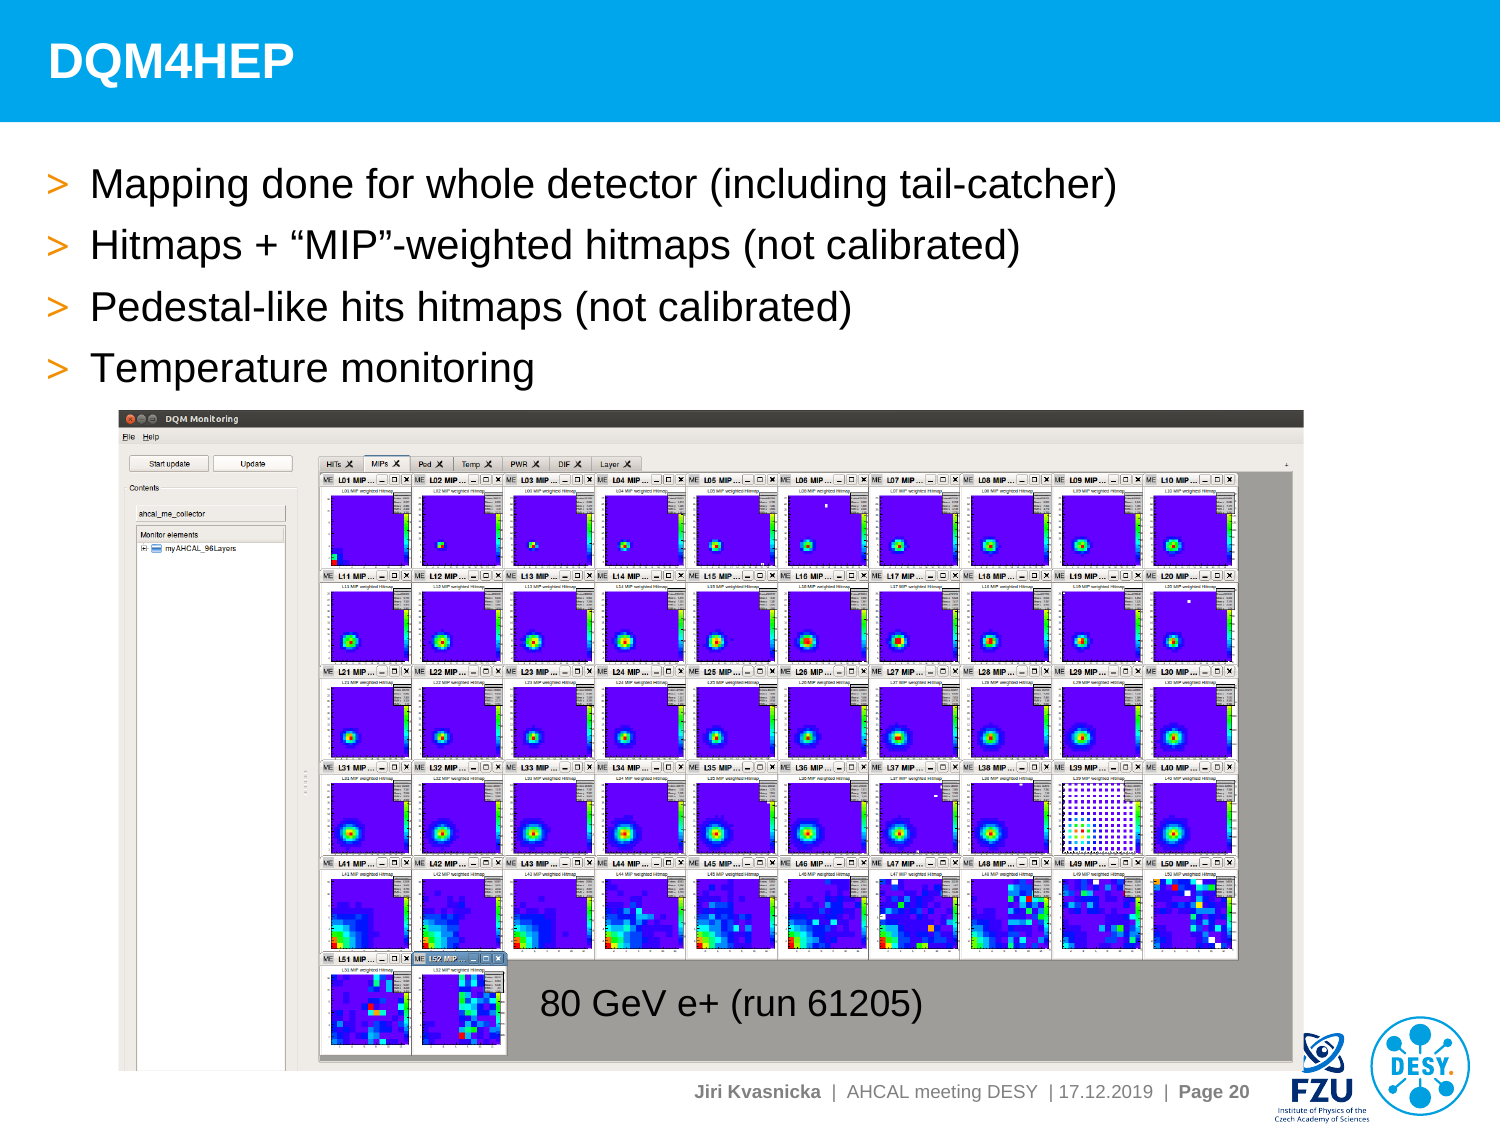

# DQM4HEP
Mapping done for whole detector (including tail-catcher)
Hitmaps + “MIP”-weighted hitmaps (not calibrated)
Pedestal-like hits hitmaps (not calibrated)
Temperature monitoring
80 GeV e+ (run 61205)